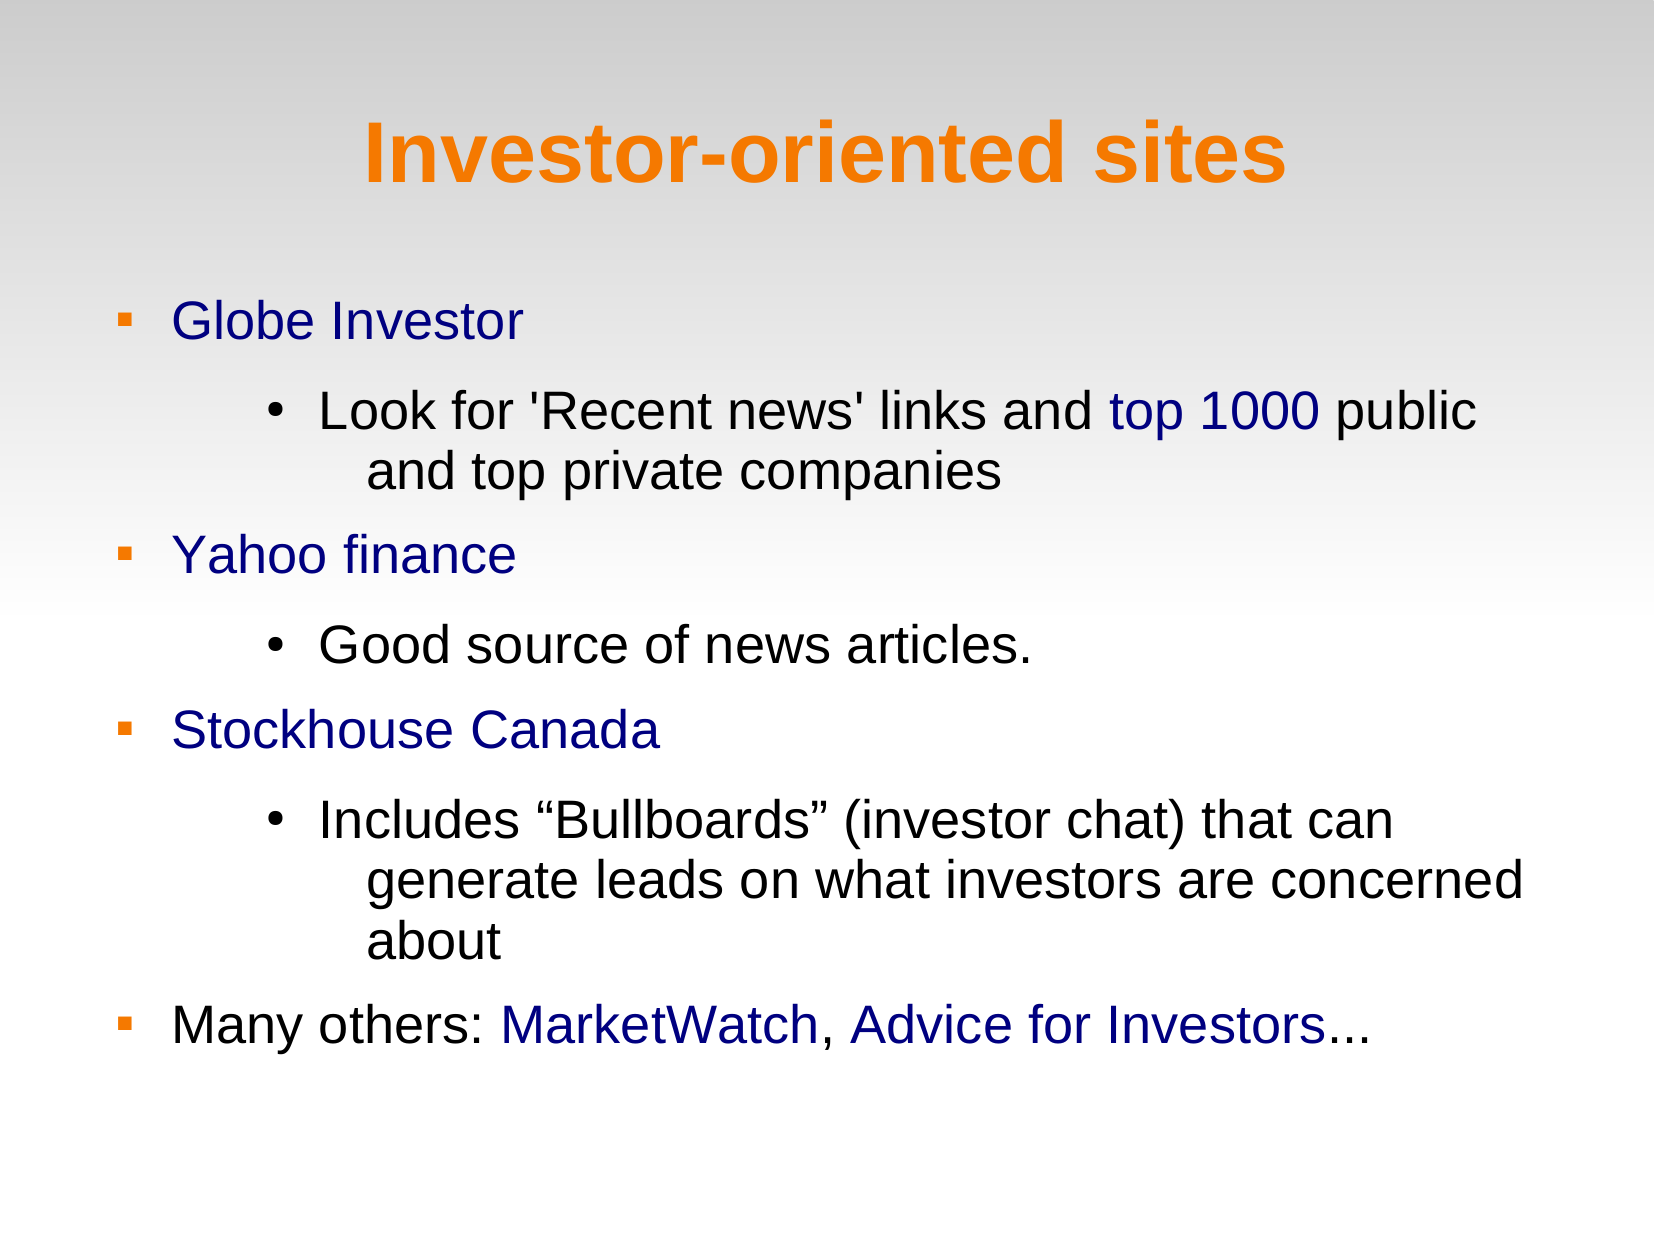

# Investor-oriented sites
Globe Investor
Look for 'Recent news' links and top 1000 public and top private companies
Yahoo finance
Good source of news articles.
Stockhouse Canada
Includes “Bullboards” (investor chat) that can generate leads on what investors are concerned about
Many others: MarketWatch, Advice for Investors...